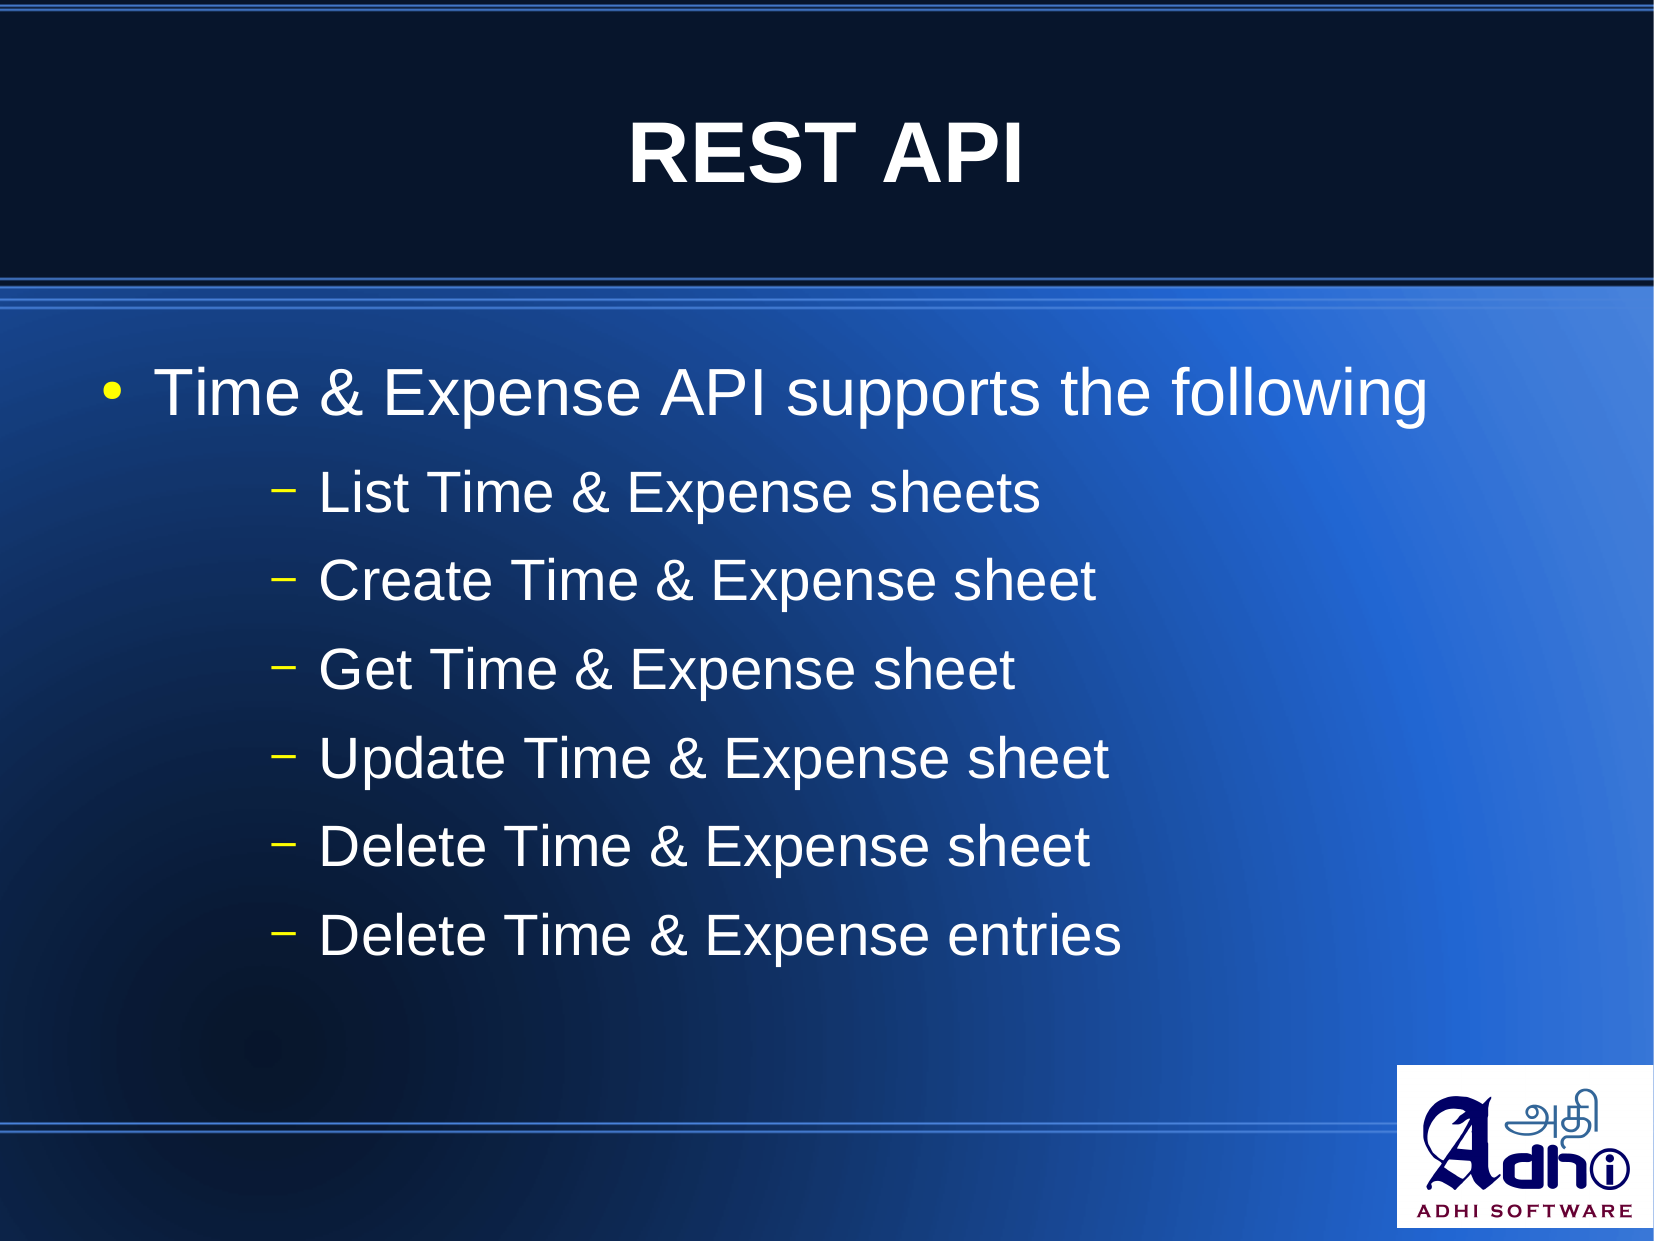

# REST API
Time & Expense API supports the following
List Time & Expense sheets
Create Time & Expense sheet
Get Time & Expense sheet
Update Time & Expense sheet
Delete Time & Expense sheet
Delete Time & Expense entries